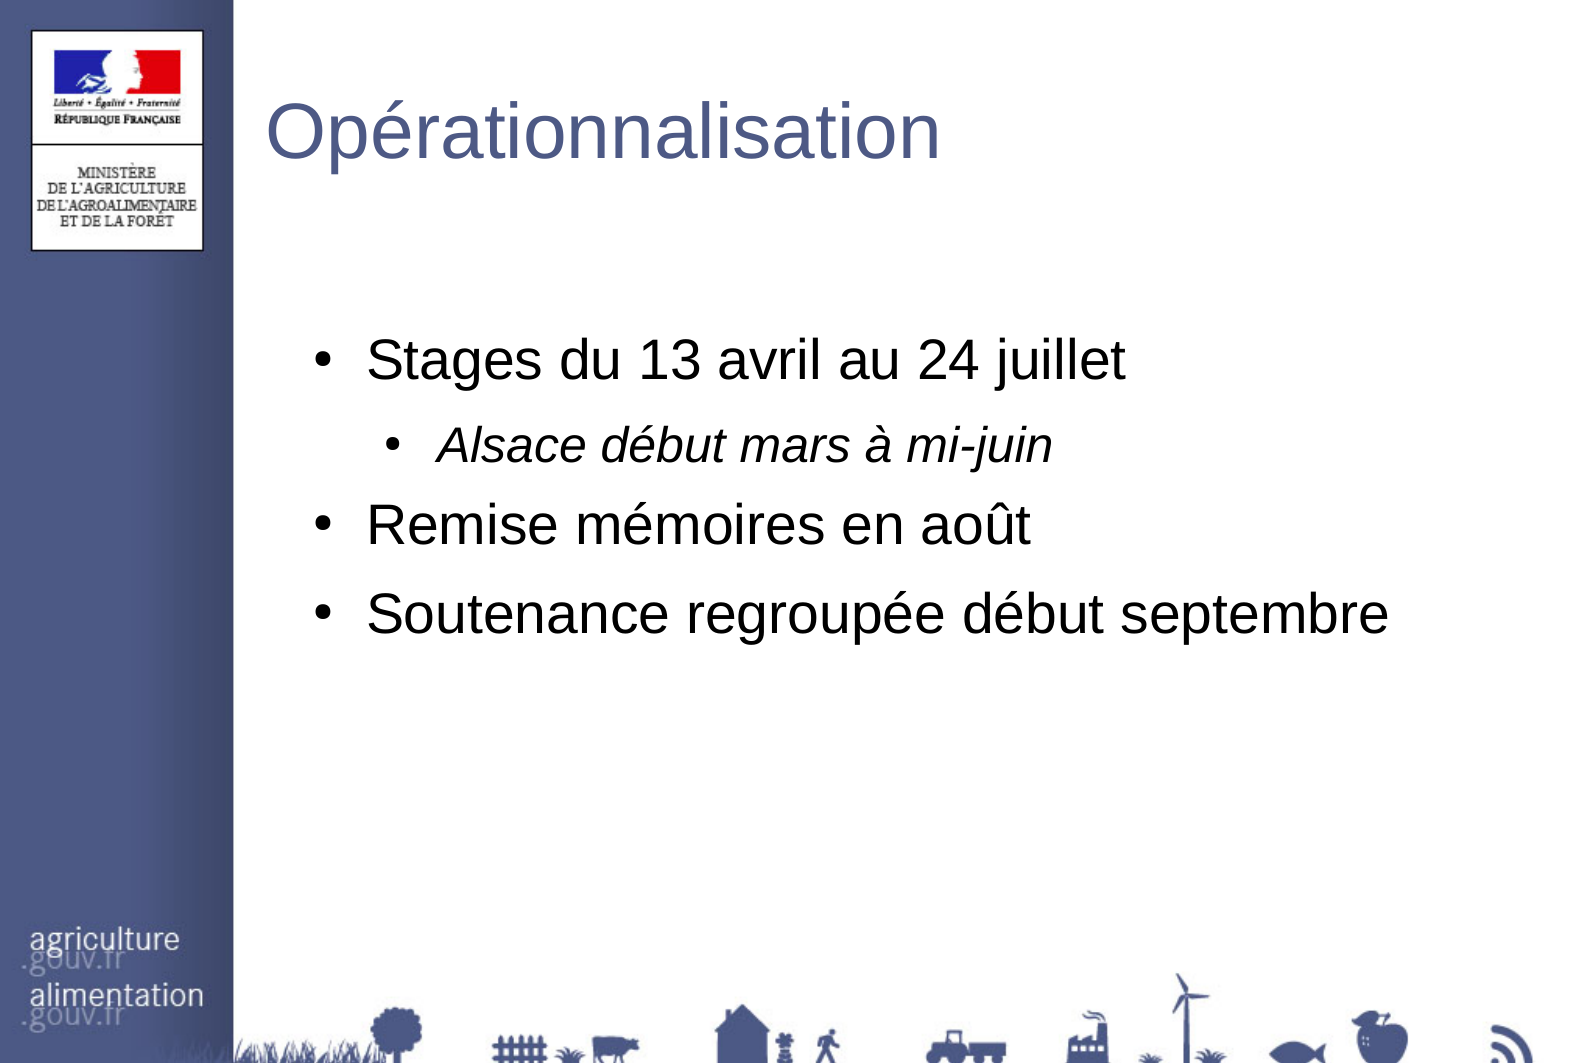

# Opérationnalisation
Stages du 13 avril au 24 juillet
Alsace début mars à mi-juin
Remise mémoires en août
Soutenance regroupée début septembre